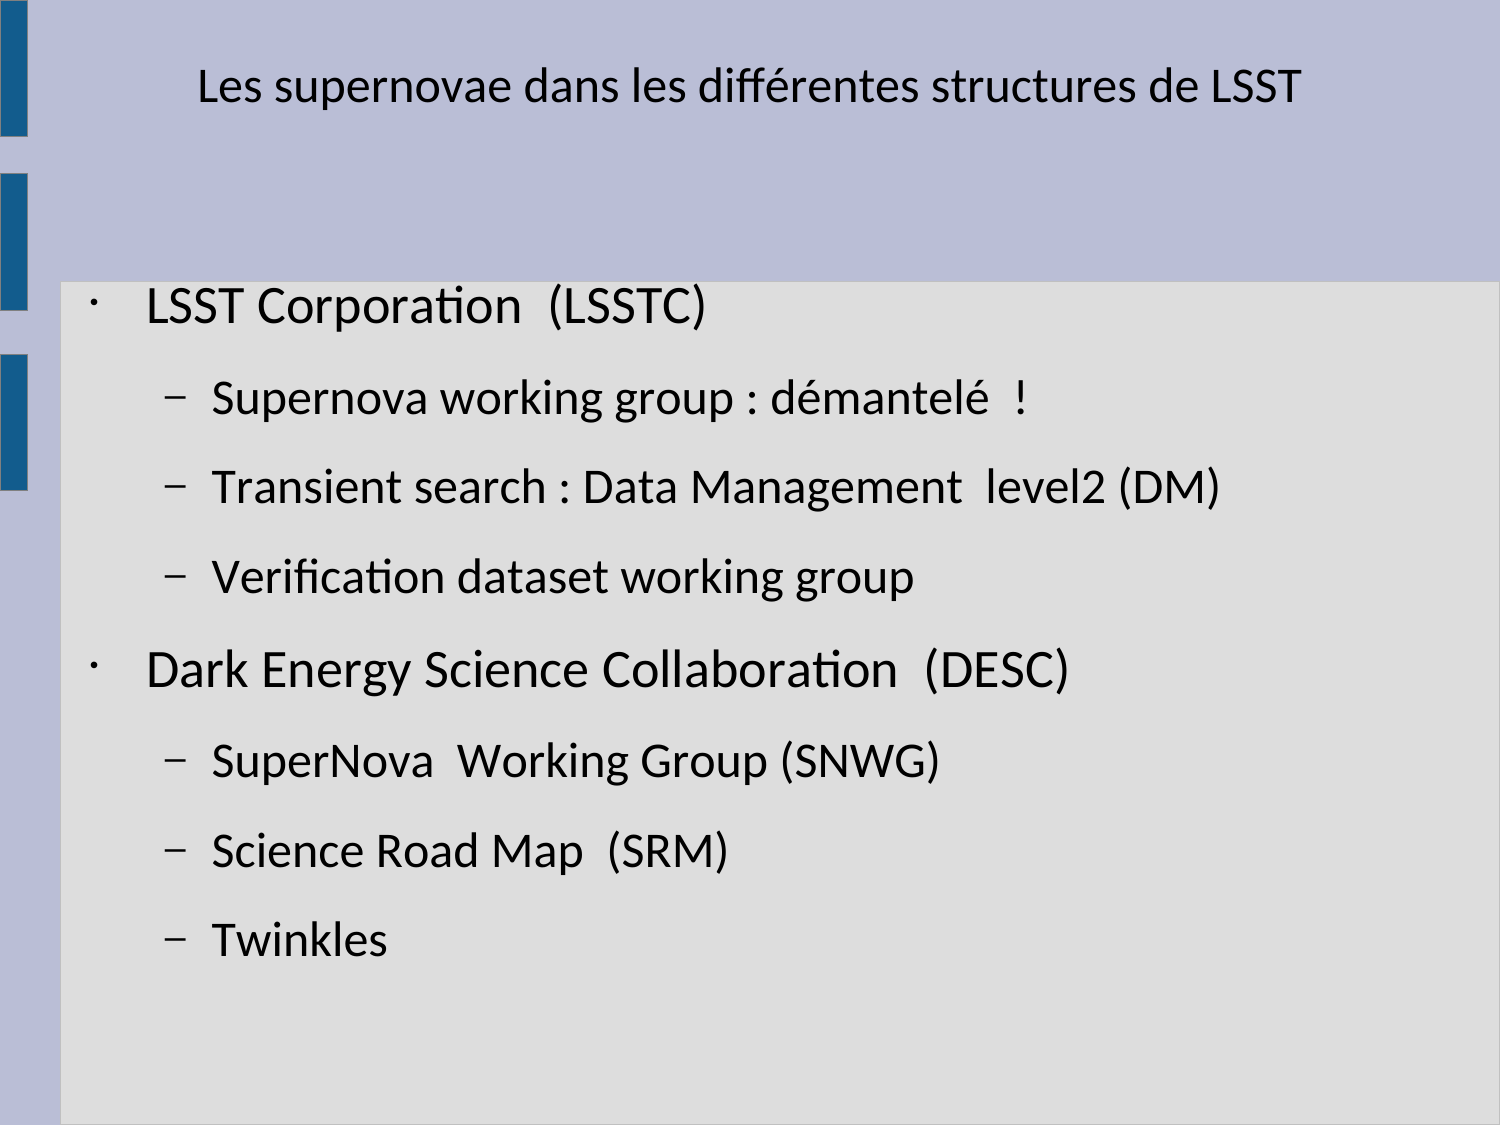

# Les supernovae dans les différentes structures de LSST
LSST Corporation (LSSTC)
Supernova working group : démantelé  !
Transient search : Data Management level2 (DM)
Verification dataset working group
Dark Energy Science Collaboration (DESC)
SuperNova Working Group (SNWG)
Science Road Map (SRM)
Twinkles